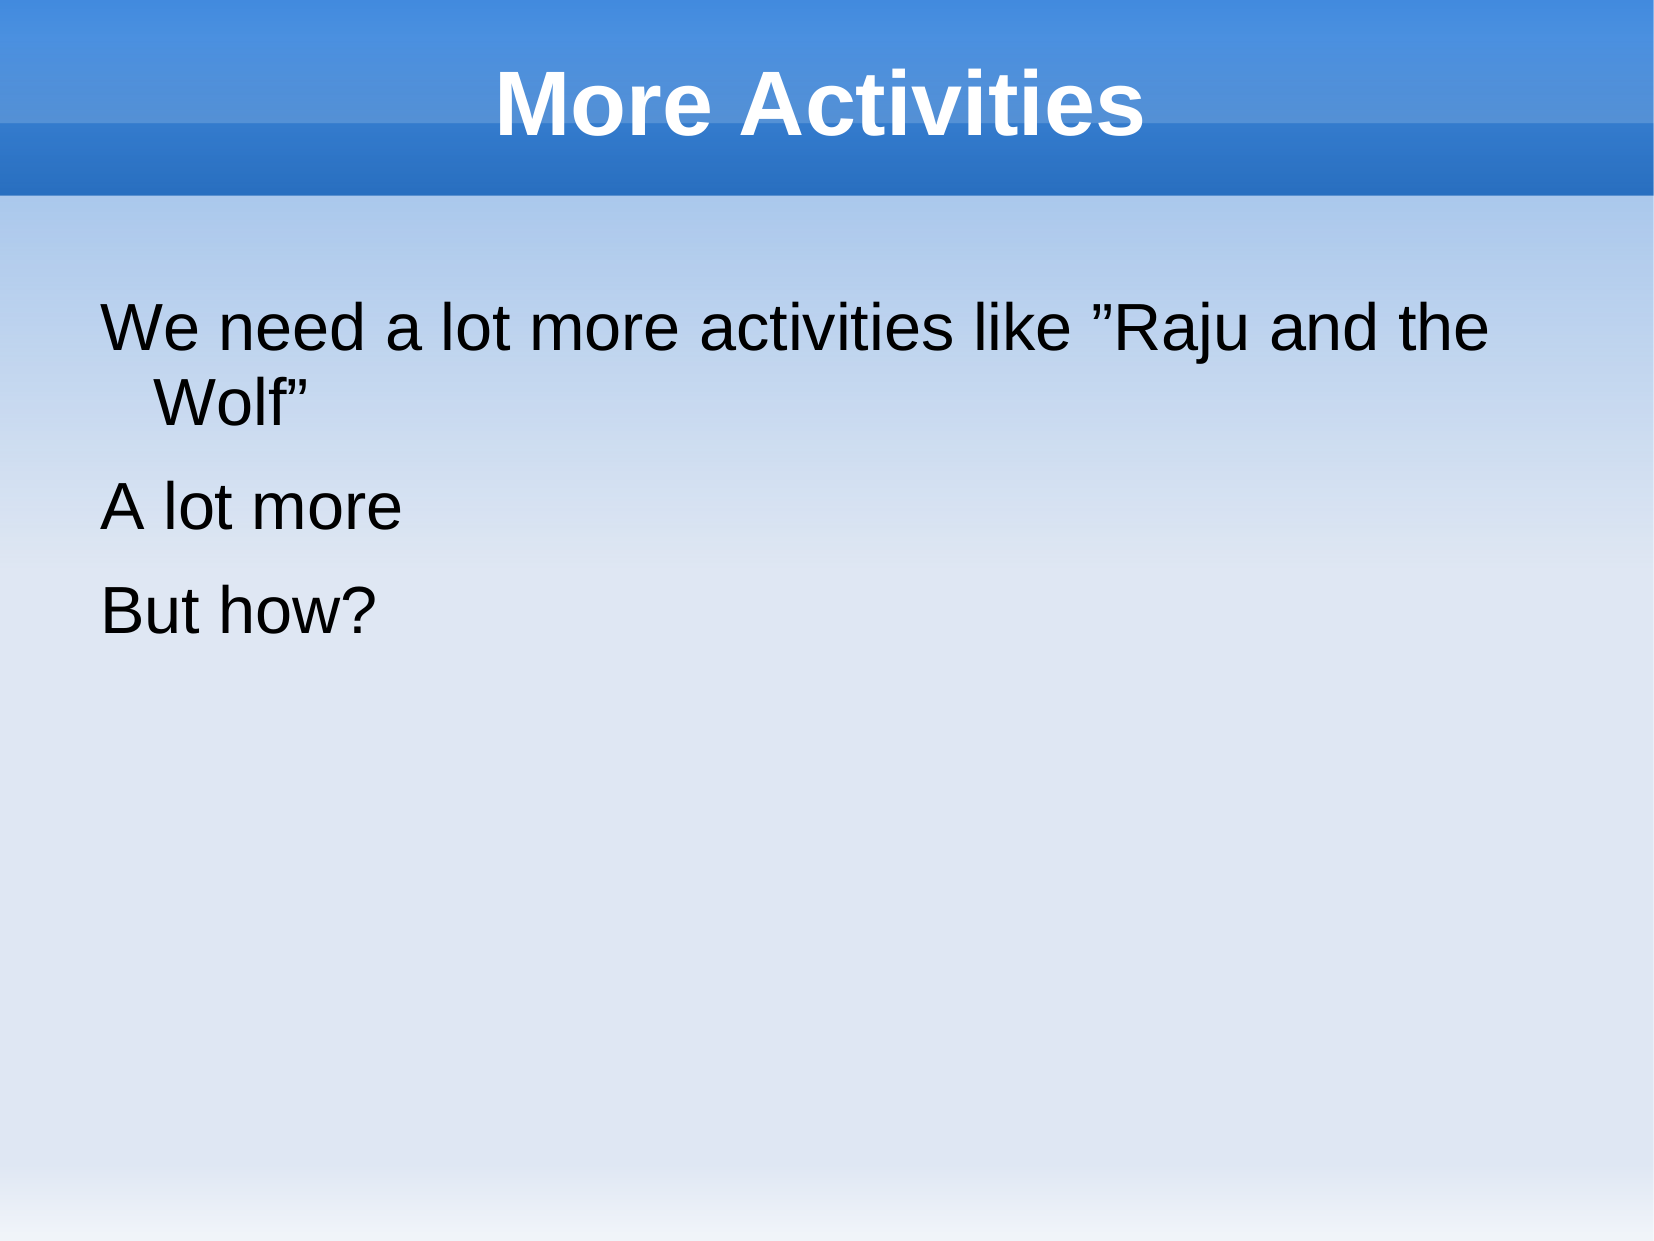

# More Activities
We need a lot more activities like ”Raju and the Wolf”
A lot more
But how?